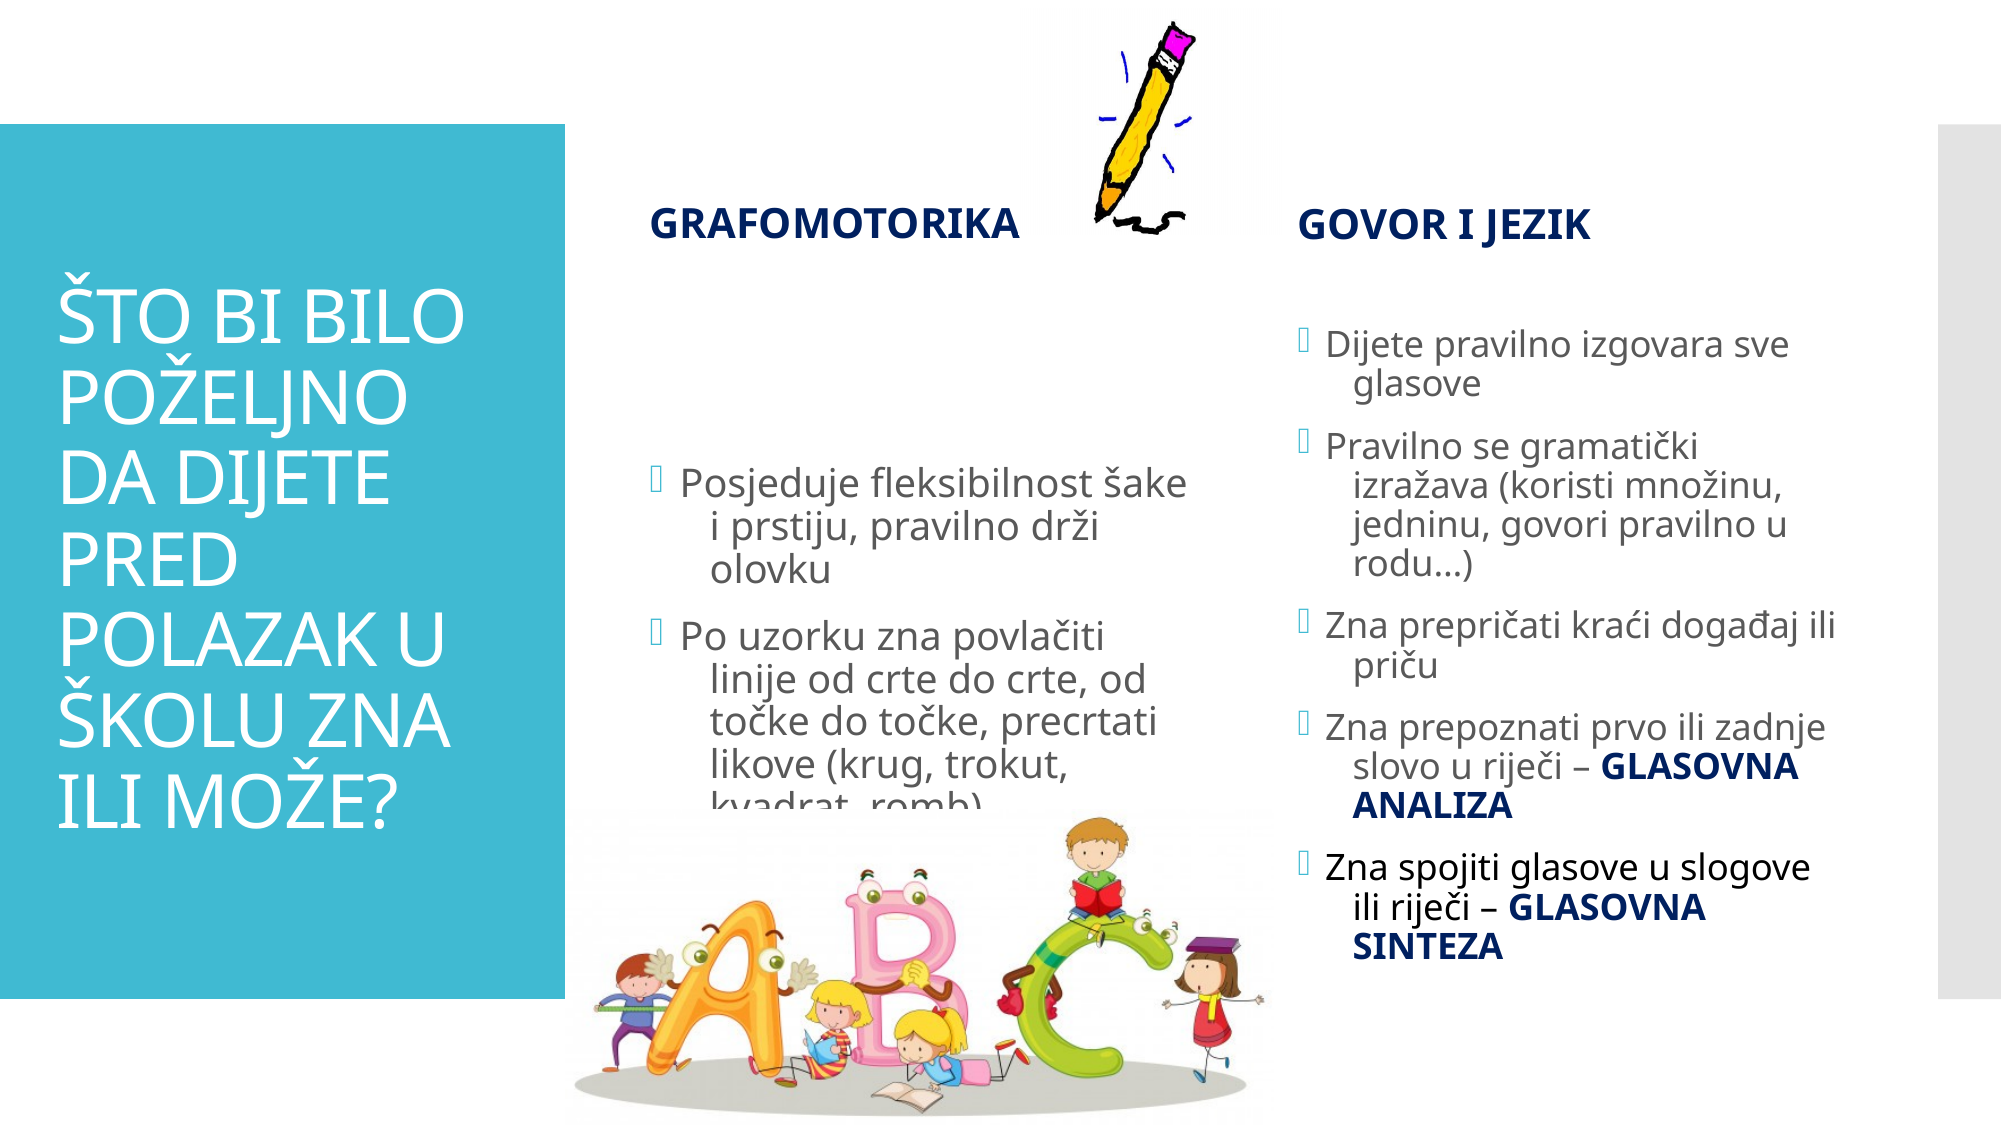

GRAFOMOTORIKA
GOVOR I JEZIK
# ŠTO BI BILO POŽELJNO DA DIJETE PRED POLAZAK U ŠKOLU ZNA ILI MOŽE?
Posjeduje fleksibilnost šake i prstiju, pravilno drži olovku
Po uzorku zna povlačiti linije od crte do crte, od točke do točke, precrtati likove (krug, trokut, kvadrat, romb)
Dijete pravilno izgovara sve glasove
Pravilno se gramatički izražava (koristi množinu, jedninu, govori pravilno u rodu…)
Zna prepričati kraći događaj ili priču
Zna prepoznati prvo ili zadnje slovo u riječi – GLASOVNA ANALIZA
Zna spojiti glasove u slogove ili riječi – GLASOVNA SINTEZA